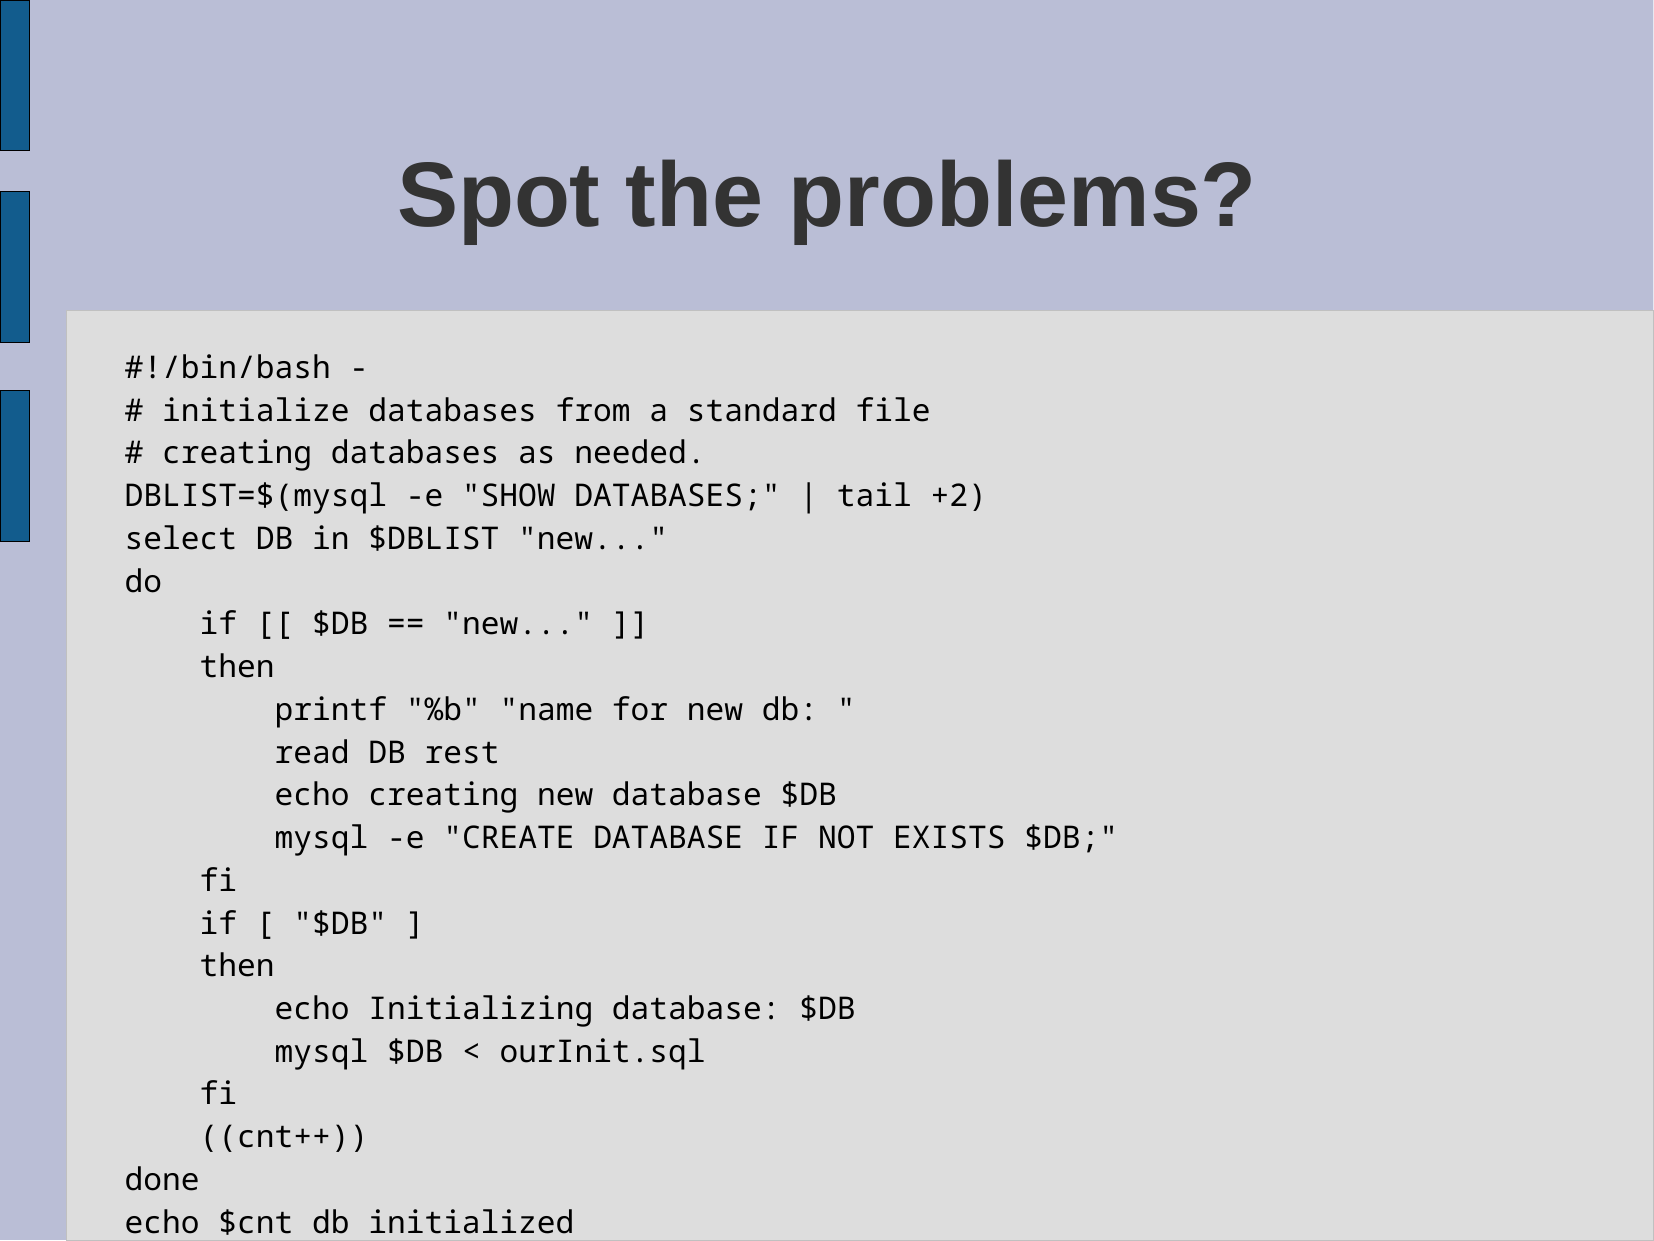

# Spot the problems?
#!/bin/bash -
# initialize databases from a standard file
# creating databases as needed.
DBLIST=$(mysql -e "SHOW DATABASES;" | tail +2)
select DB in $DBLIST "new..."
do
 if [[ $DB == "new..." ]]
 then
 printf "%b" "name for new db: "
 read DB rest
 echo creating new database $DB
 mysql -e "CREATE DATABASE IF NOT EXISTS $DB;"
 fi
 if [ "$DB" ]
 then
 echo Initializing database: $DB
 mysql $DB < ourInit.sql
 fi
 ((cnt++))
done
echo $cnt db initialized